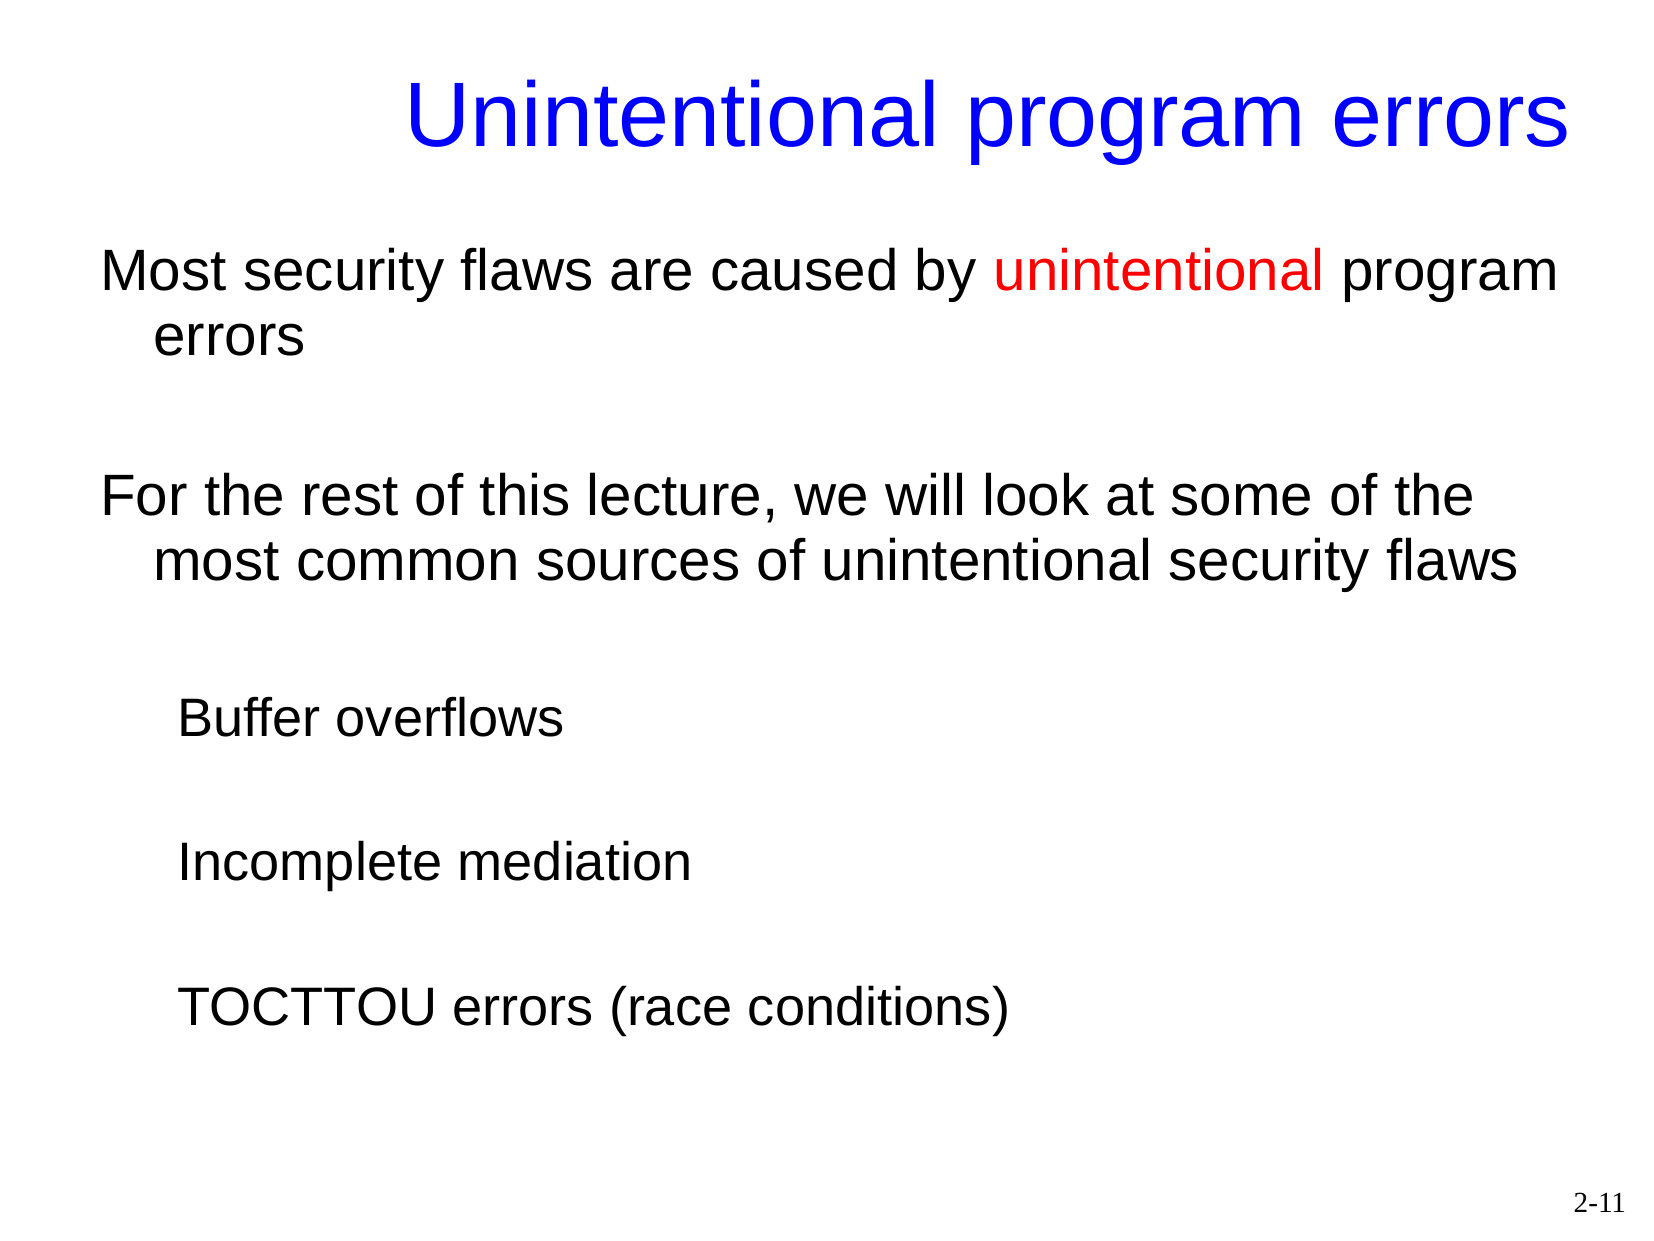

# Unintentional program errors
Most security flaws are caused by unintentional program errors
For the rest of this lecture, we will look at some of the most common sources of unintentional security flaws
Buffer overflows
Incomplete mediation
TOCTTOU errors (race conditions)